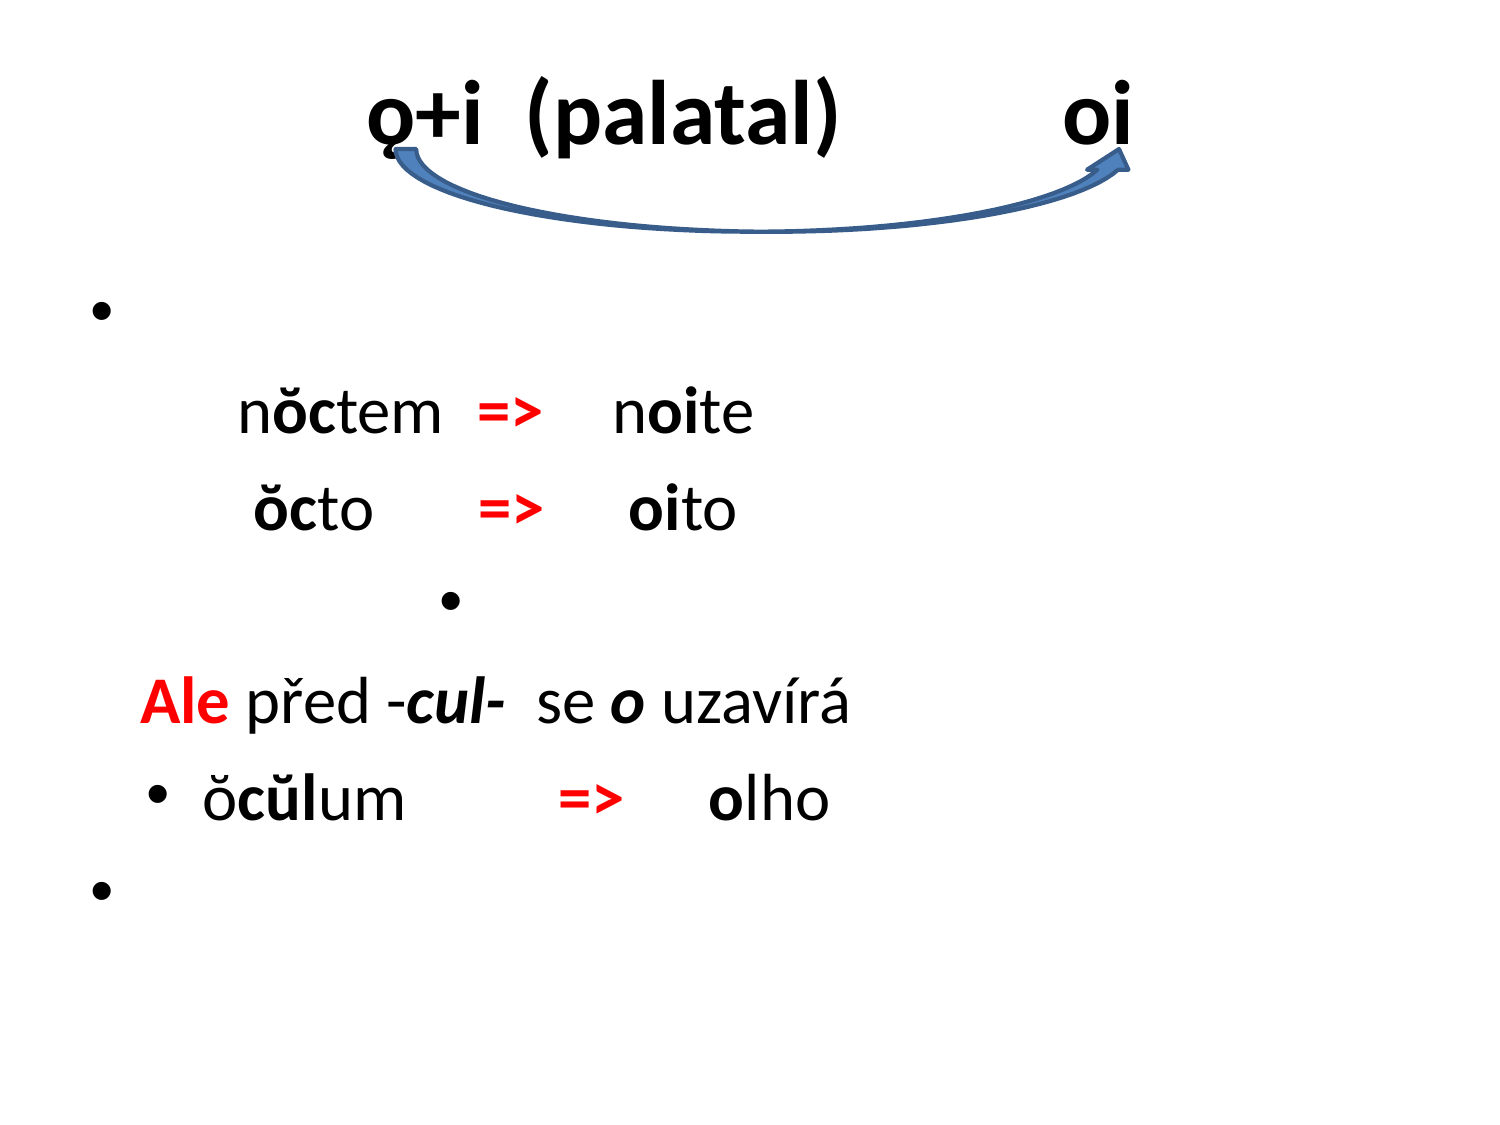

# ǫ+i (palatal) 	 oi
nŏctem	 => 	noite
ŏcto		=> 	oito
Ale před -cul- se o uzavírá
ŏcŭlum 		=> 	olho